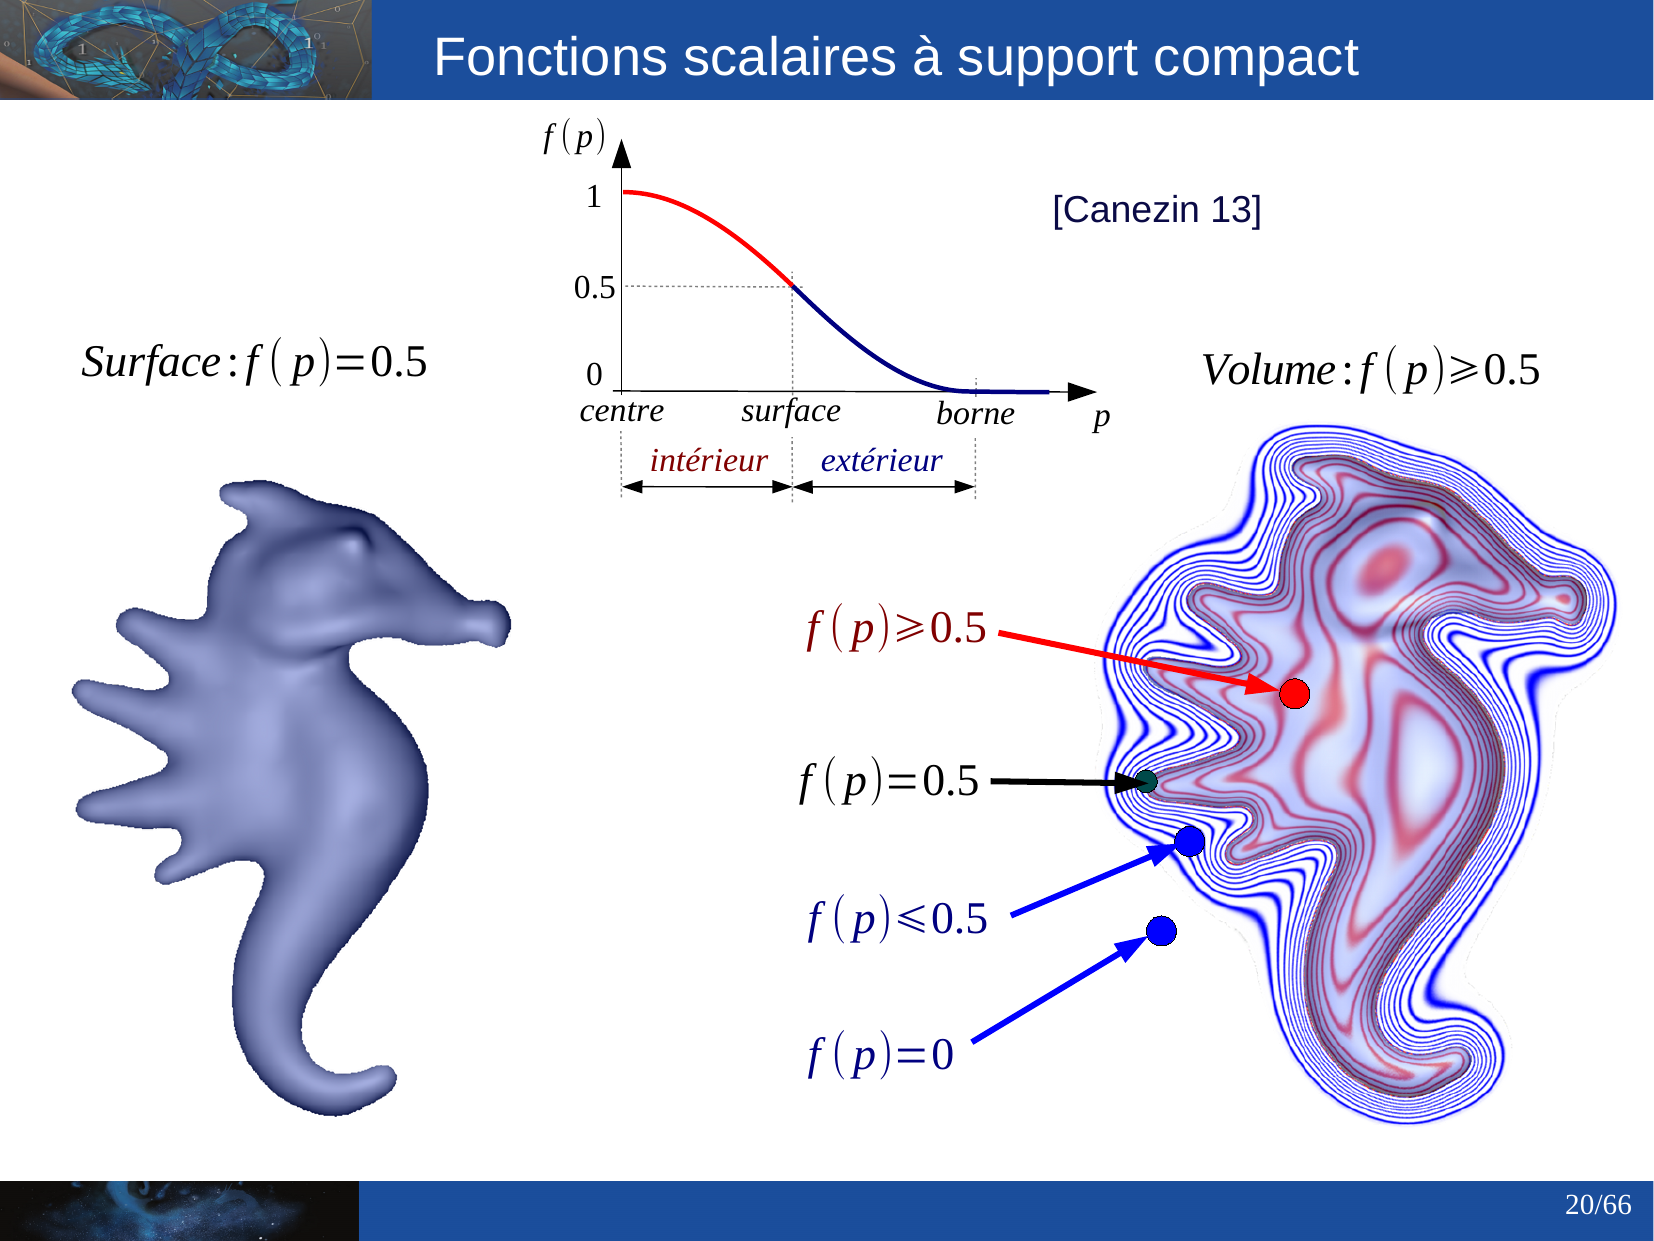

# Fonctions scalaires à support compact
[Canezin 13]
20